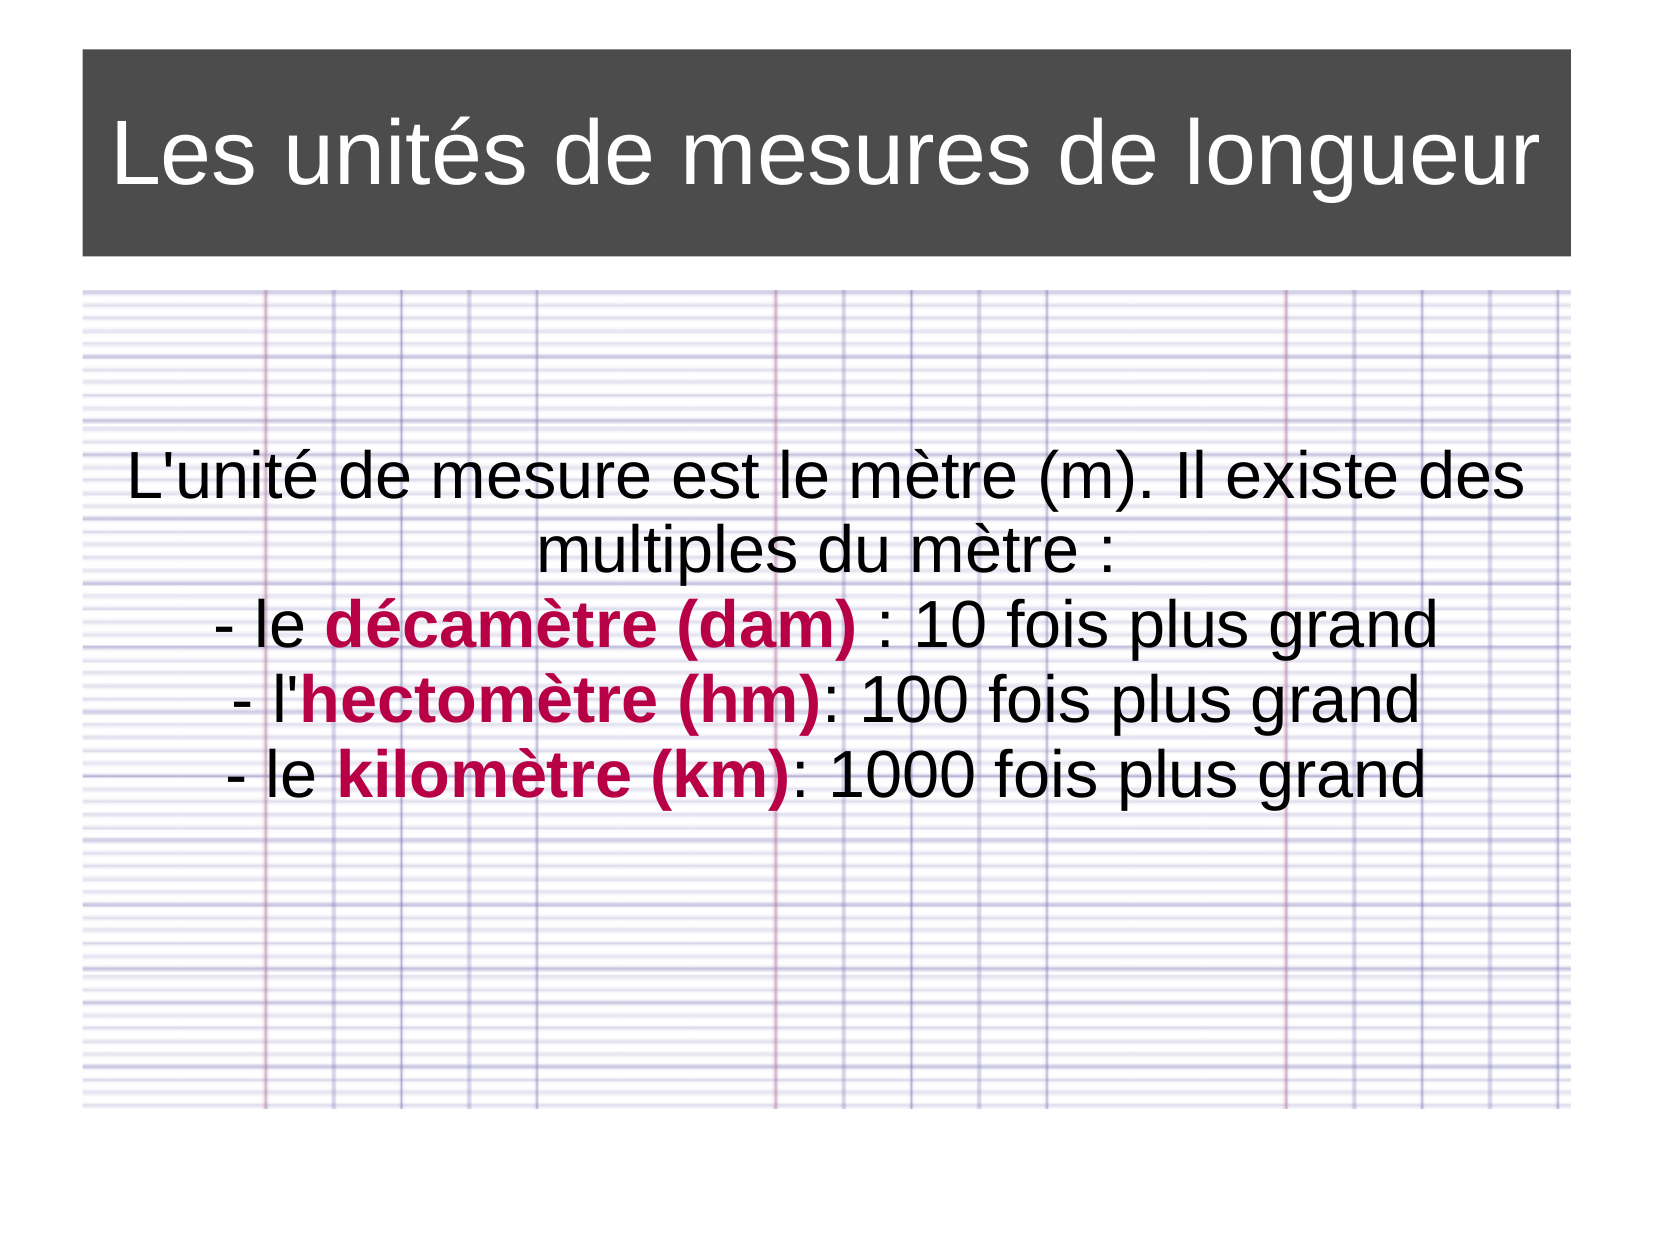

# Les unités de mesures de longueur
L'unité de mesure est le mètre (m). Il existe des multiples du mètre :
- le décamètre (dam) : 10 fois plus grand
- l'hectomètre (hm): 100 fois plus grand
- le kilomètre (km): 1000 fois plus grand